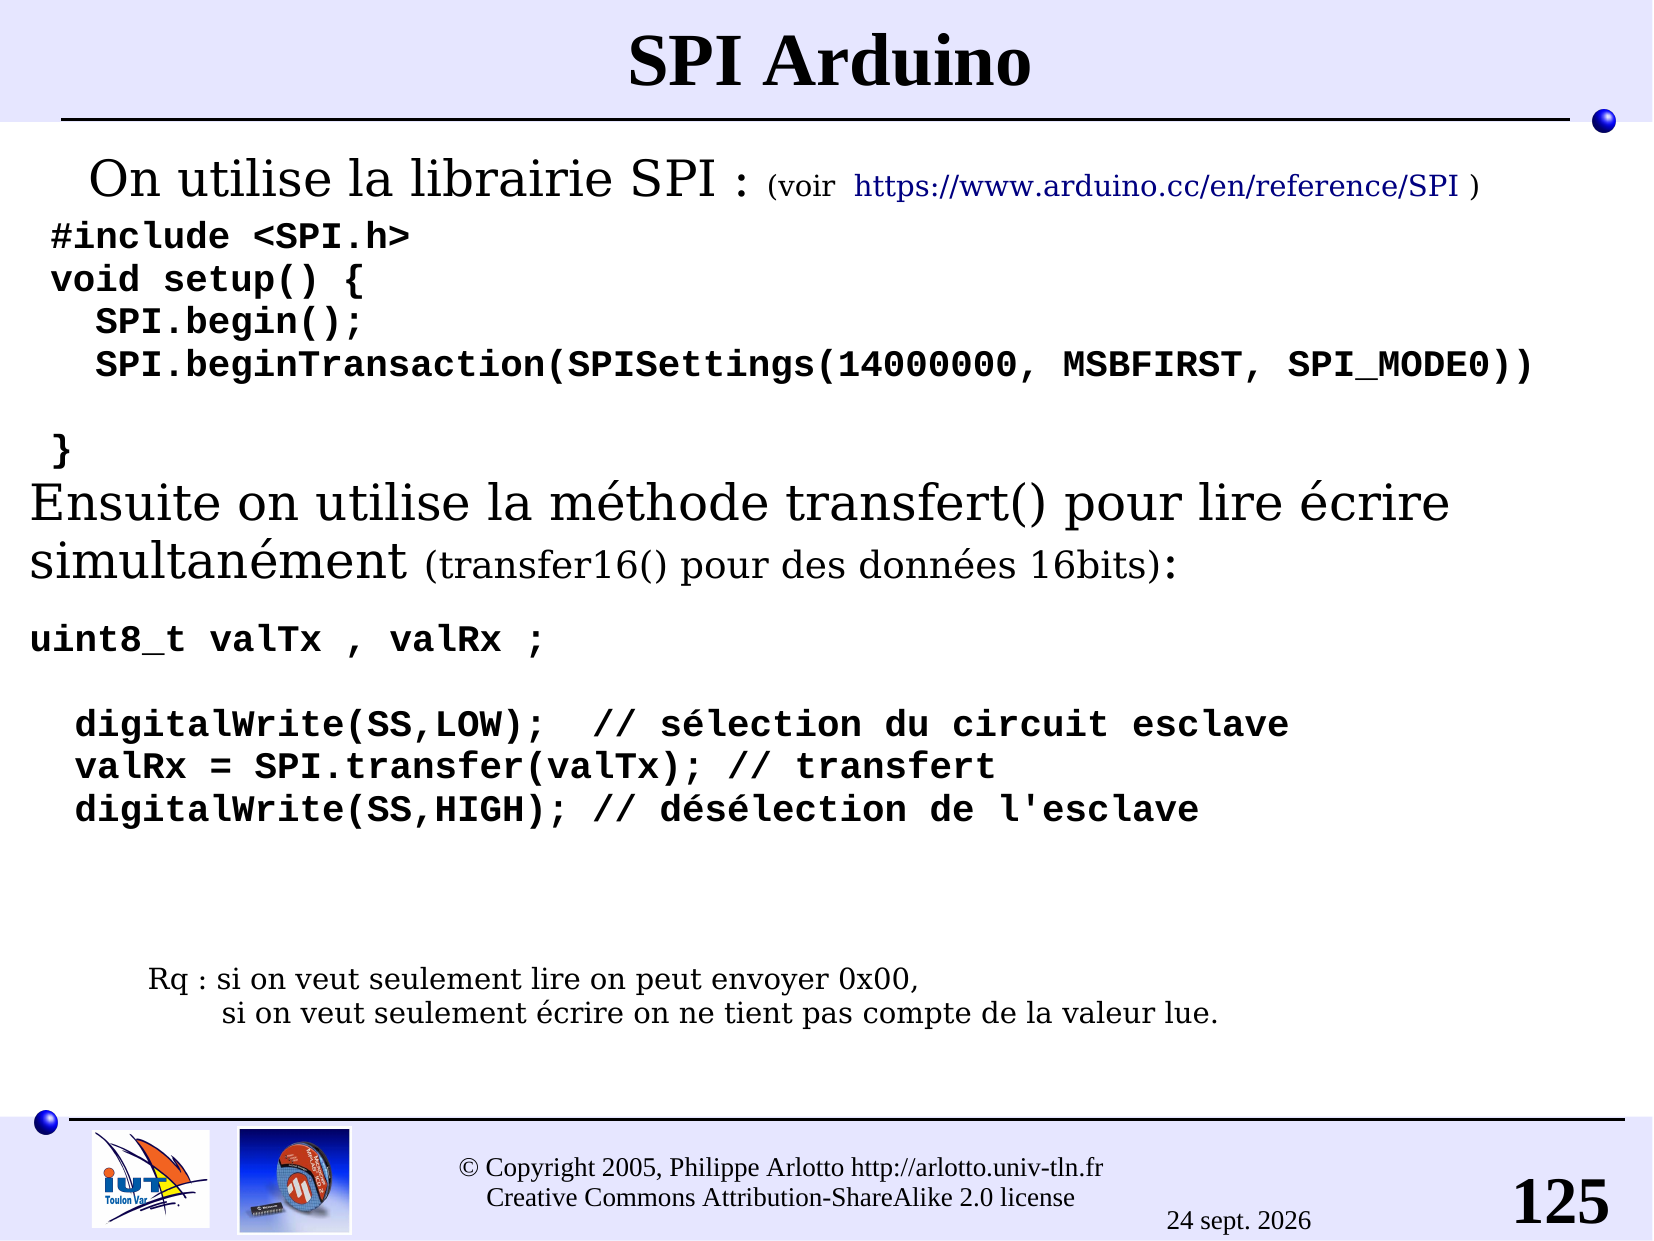

# SPI Arduino
On utilise la librairie SPI : (voir https://www.arduino.cc/en/reference/SPI )
#include <SPI.h>
void setup() {
 SPI.begin();
 SPI.beginTransaction(SPISettings(14000000, MSBFIRST, SPI_MODE0))
}
Ensuite on utilise la méthode transfert() pour lire écrire
simultanément (transfer16() pour des données 16bits):
uint8_t valTx , valRx ;
 digitalWrite(SS,LOW); // sélection du circuit esclave
 valRx = SPI.transfer(valTx); // transfert
 digitalWrite(SS,HIGH); // désélection de l'esclave
Rq : si on veut seulement lire on peut envoyer 0x00,
 si on veut seulement écrire on ne tient pas compte de la valeur lue.